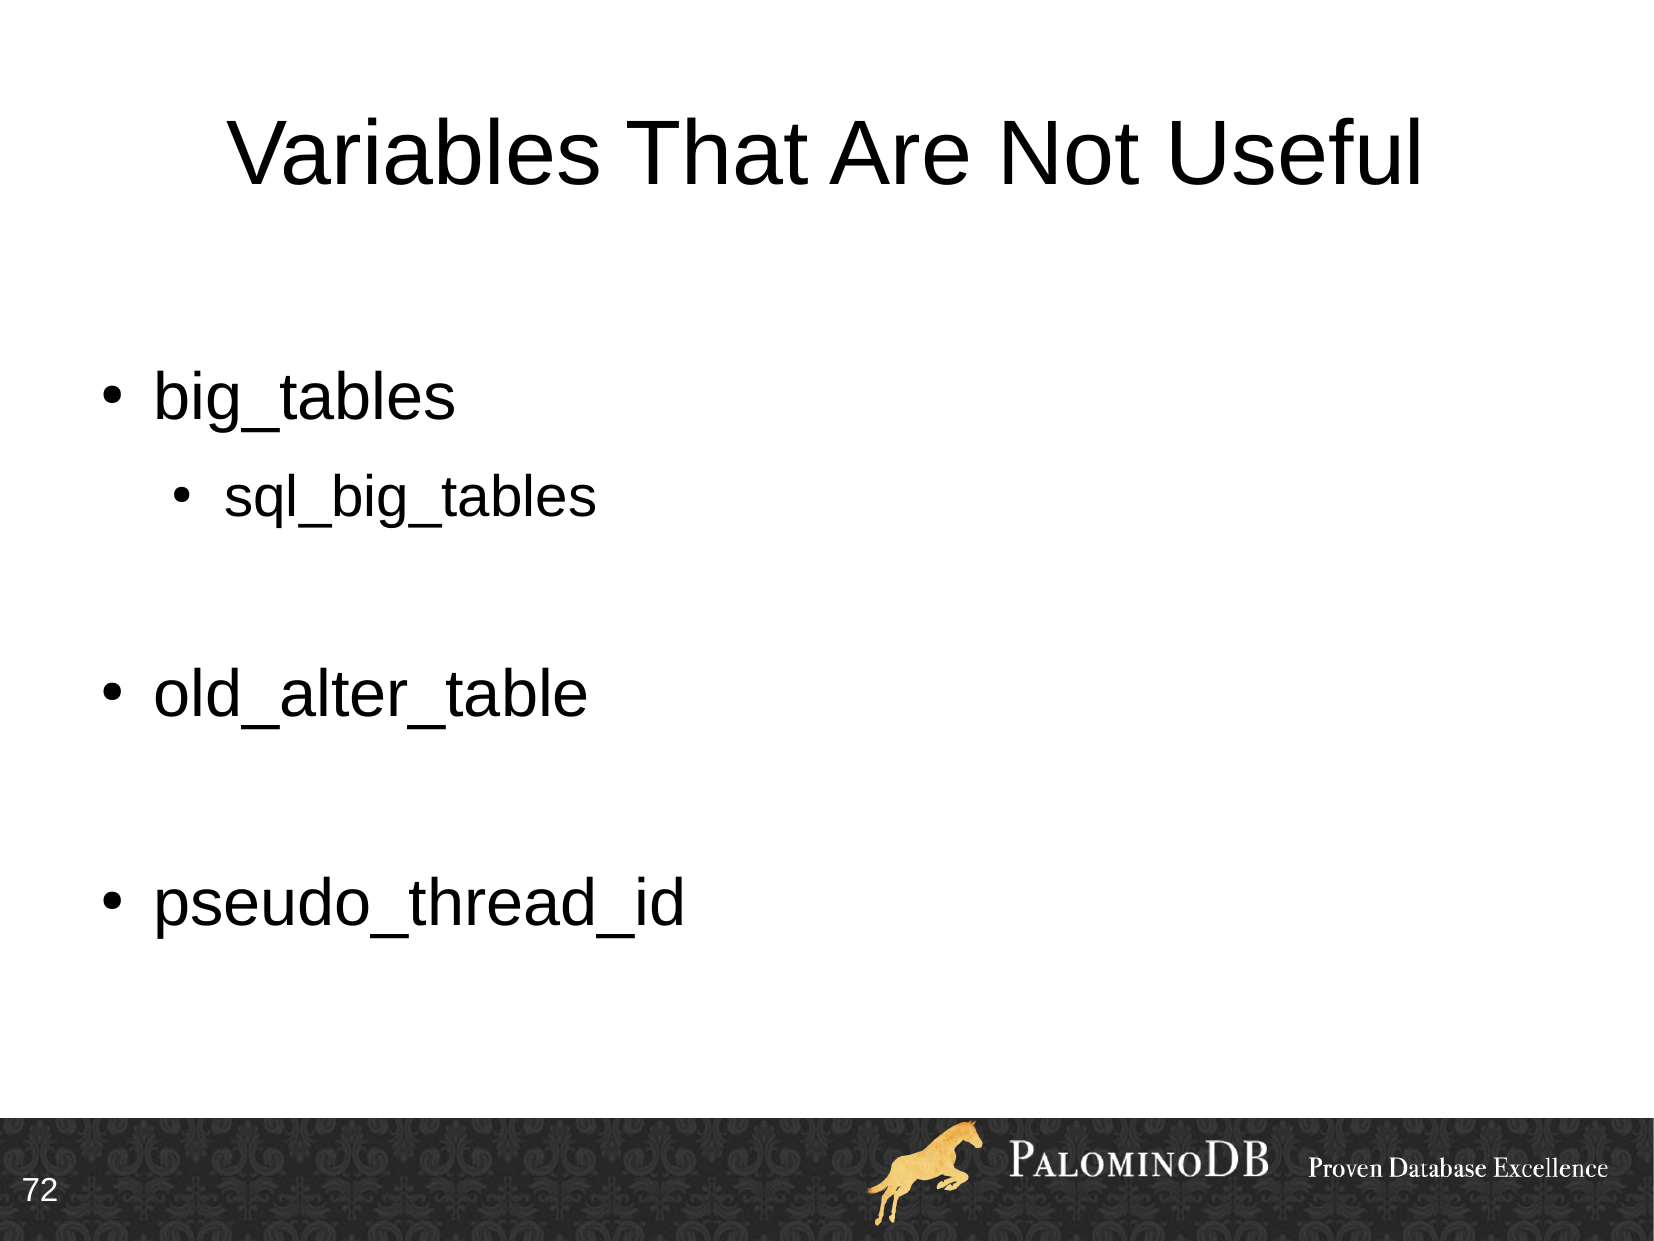

# Variables That Are Not Useful
big_tables
sql_big_tables
old_alter_table
pseudo_thread_id